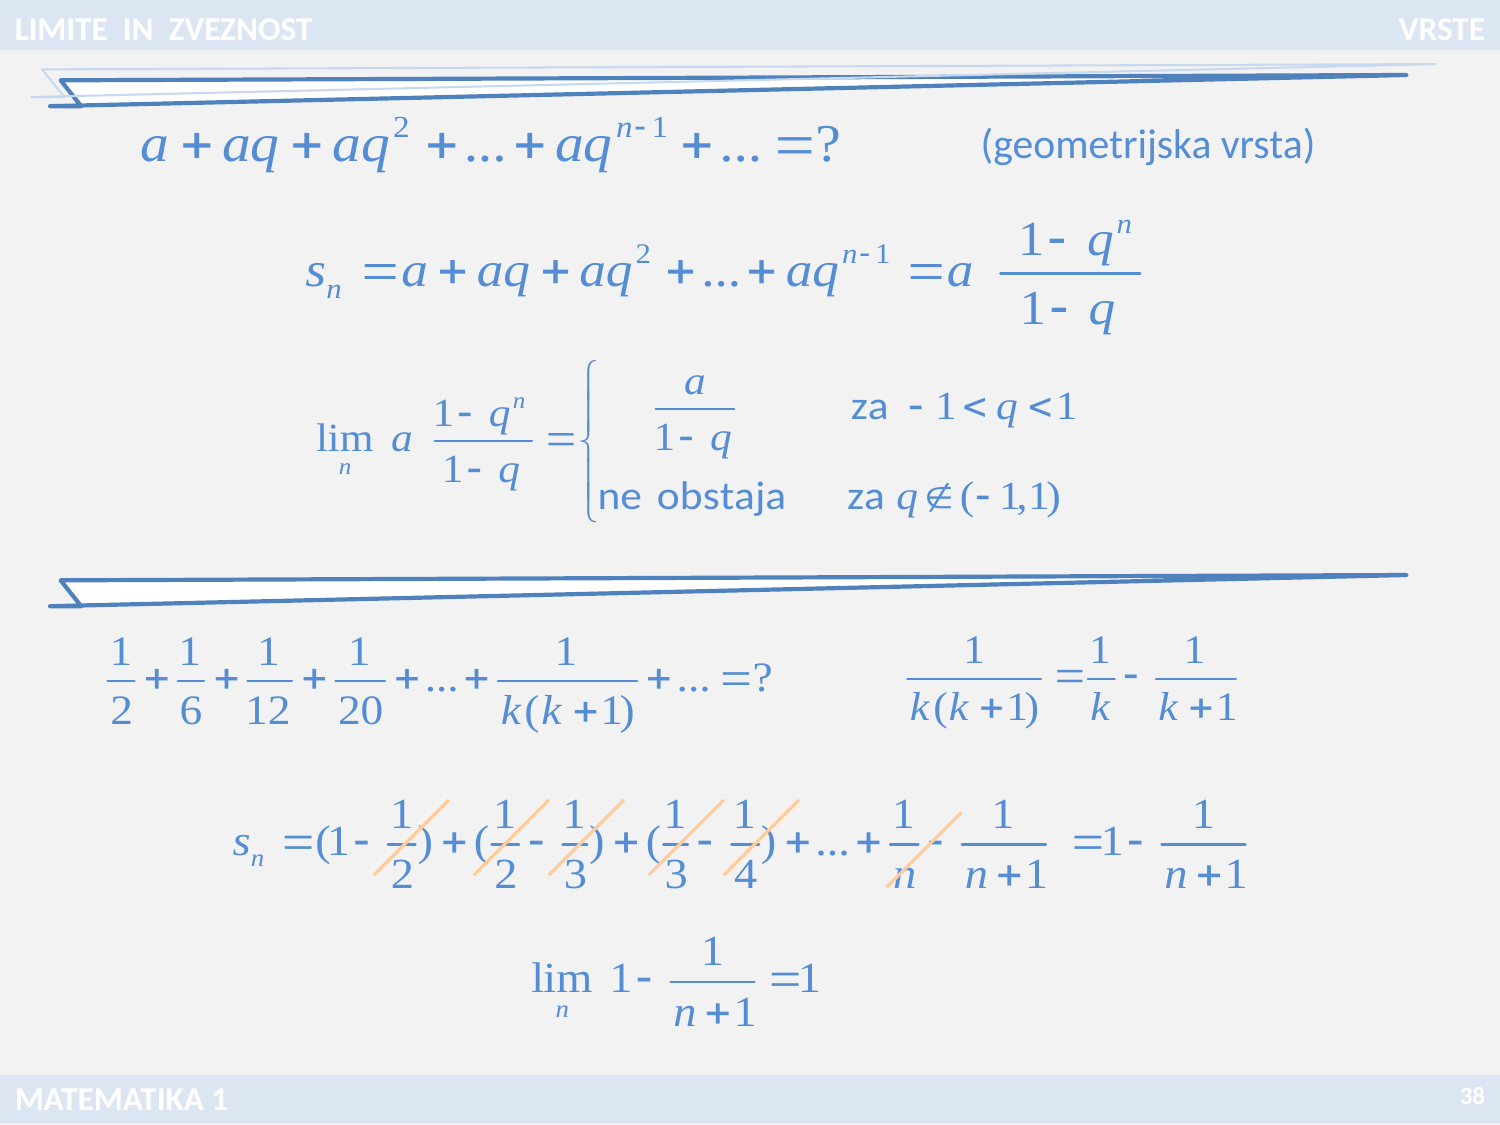

LIMITE IN ZVEZNOST
VRSTE
 (geometrijska vrsta)
MATEMATIKA 1